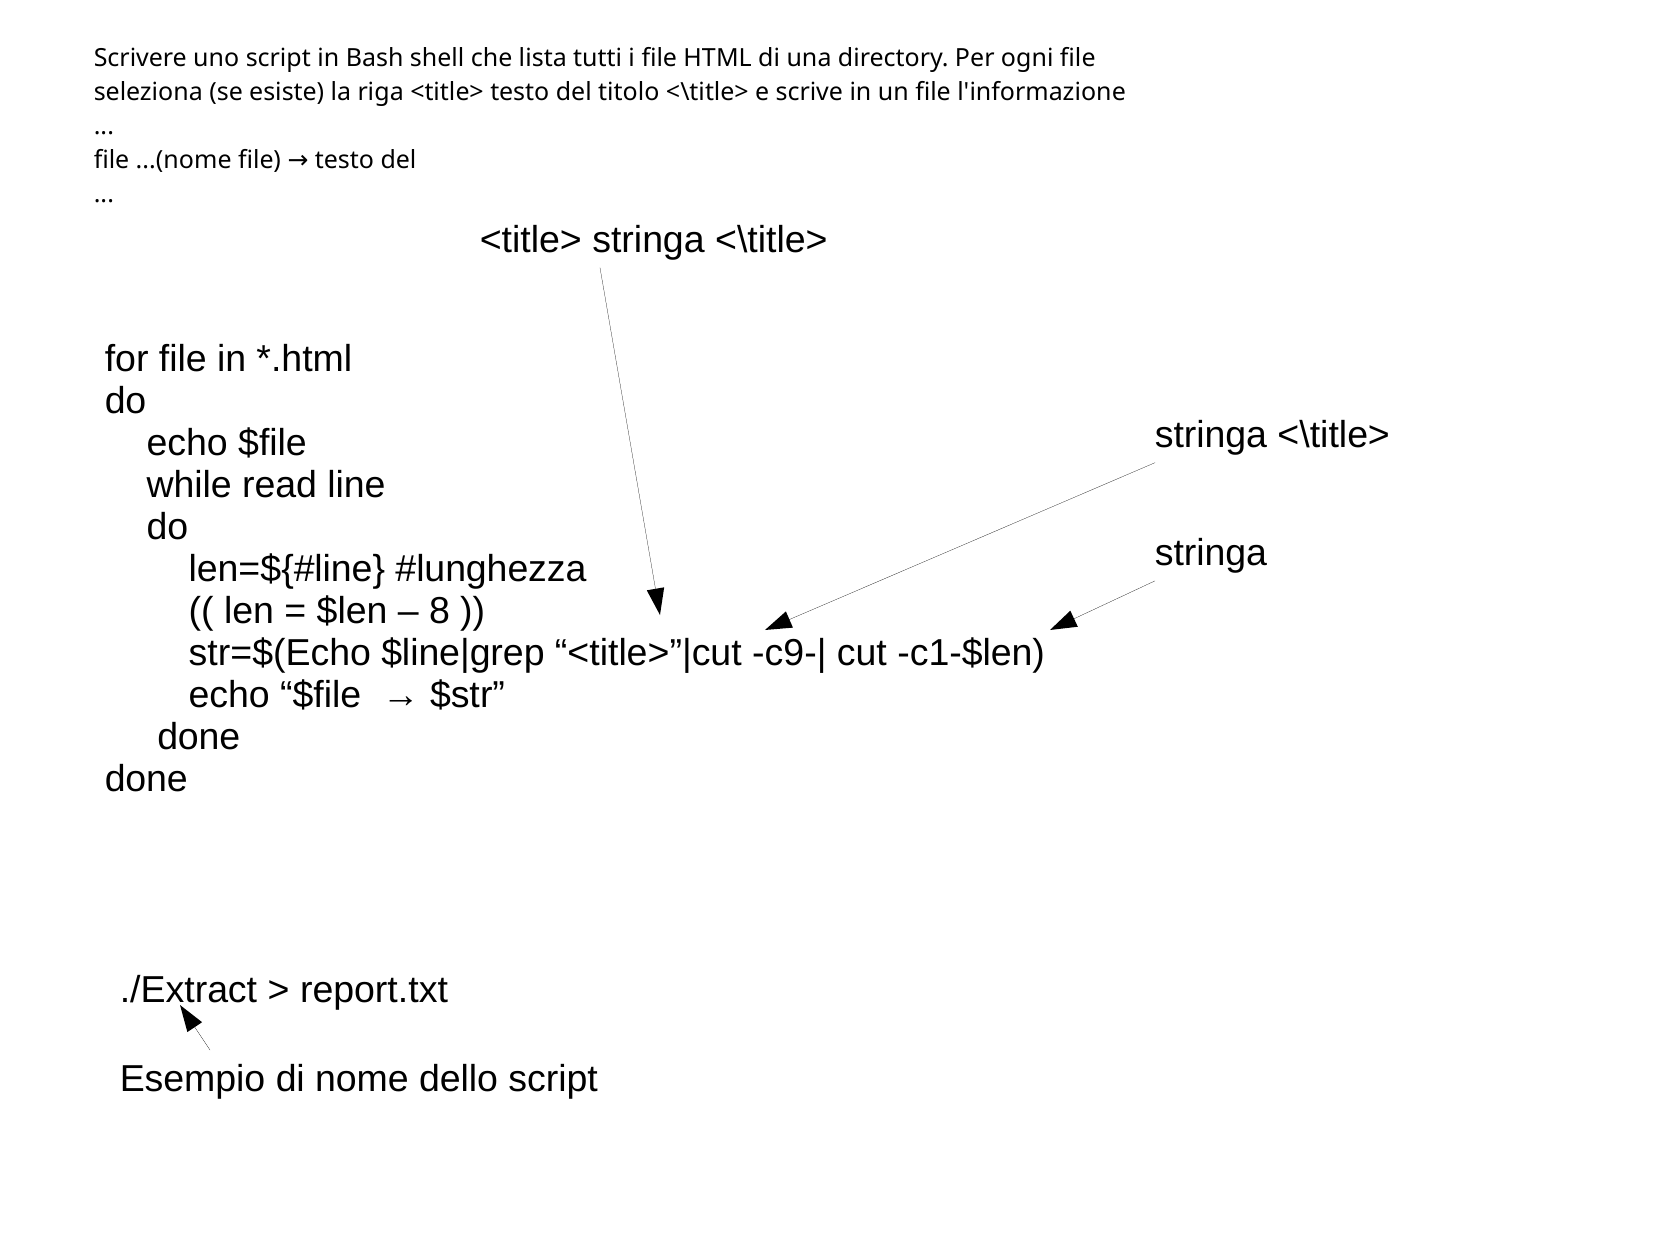

Scrivere uno script in Bash shell che lista tutti i file HTML di una directory. Per ogni file
seleziona (se esiste) la riga <title> testo del titolo <\title> e scrive in un file l'informazione
...
file ...(nome file) → testo del
...
<title> stringa <\title>
for file in *.html
do
 echo $file
 while read line
 do
 len=${#line} #lunghezza
 (( len = $len – 8 ))
 str=$(Echo $line|grep “<title>”|cut -c9-| cut -c1-$len)
 echo “$file → $str”
 done
done
stringa <\title>
stringa
./Extract > report.txt
Esempio di nome dello script